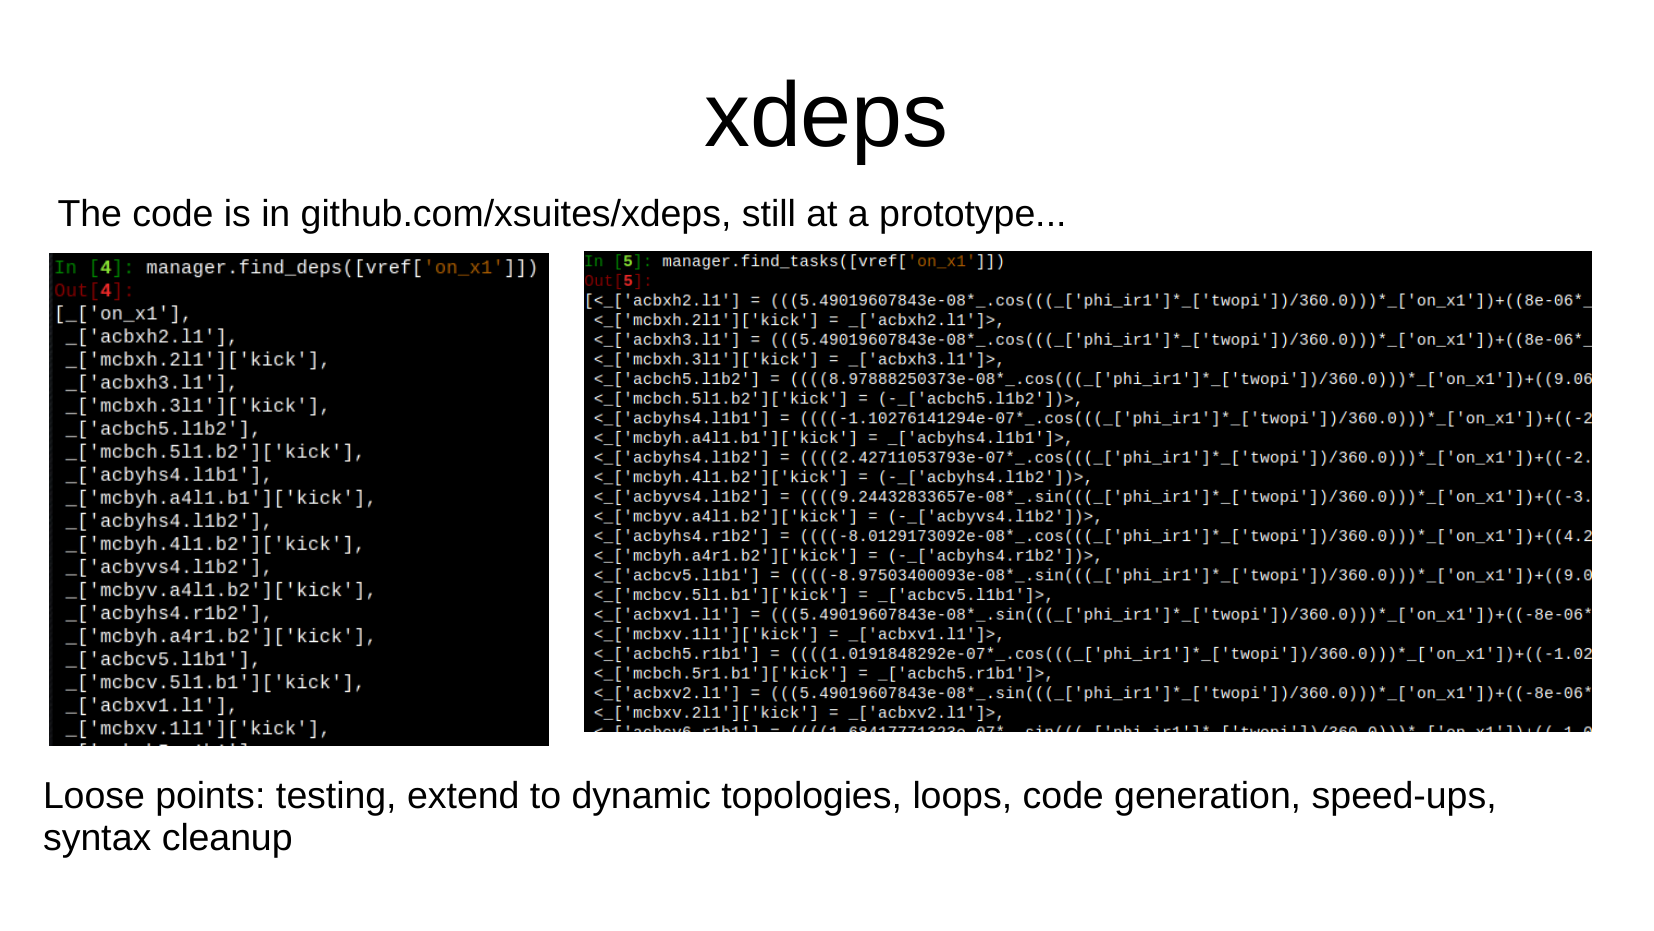

# xdeps
The code is in github.com/xsuites/xdeps, still at a prototype...
Loose points: testing, extend to dynamic topologies, loops, code generation, speed-ups, syntax cleanup